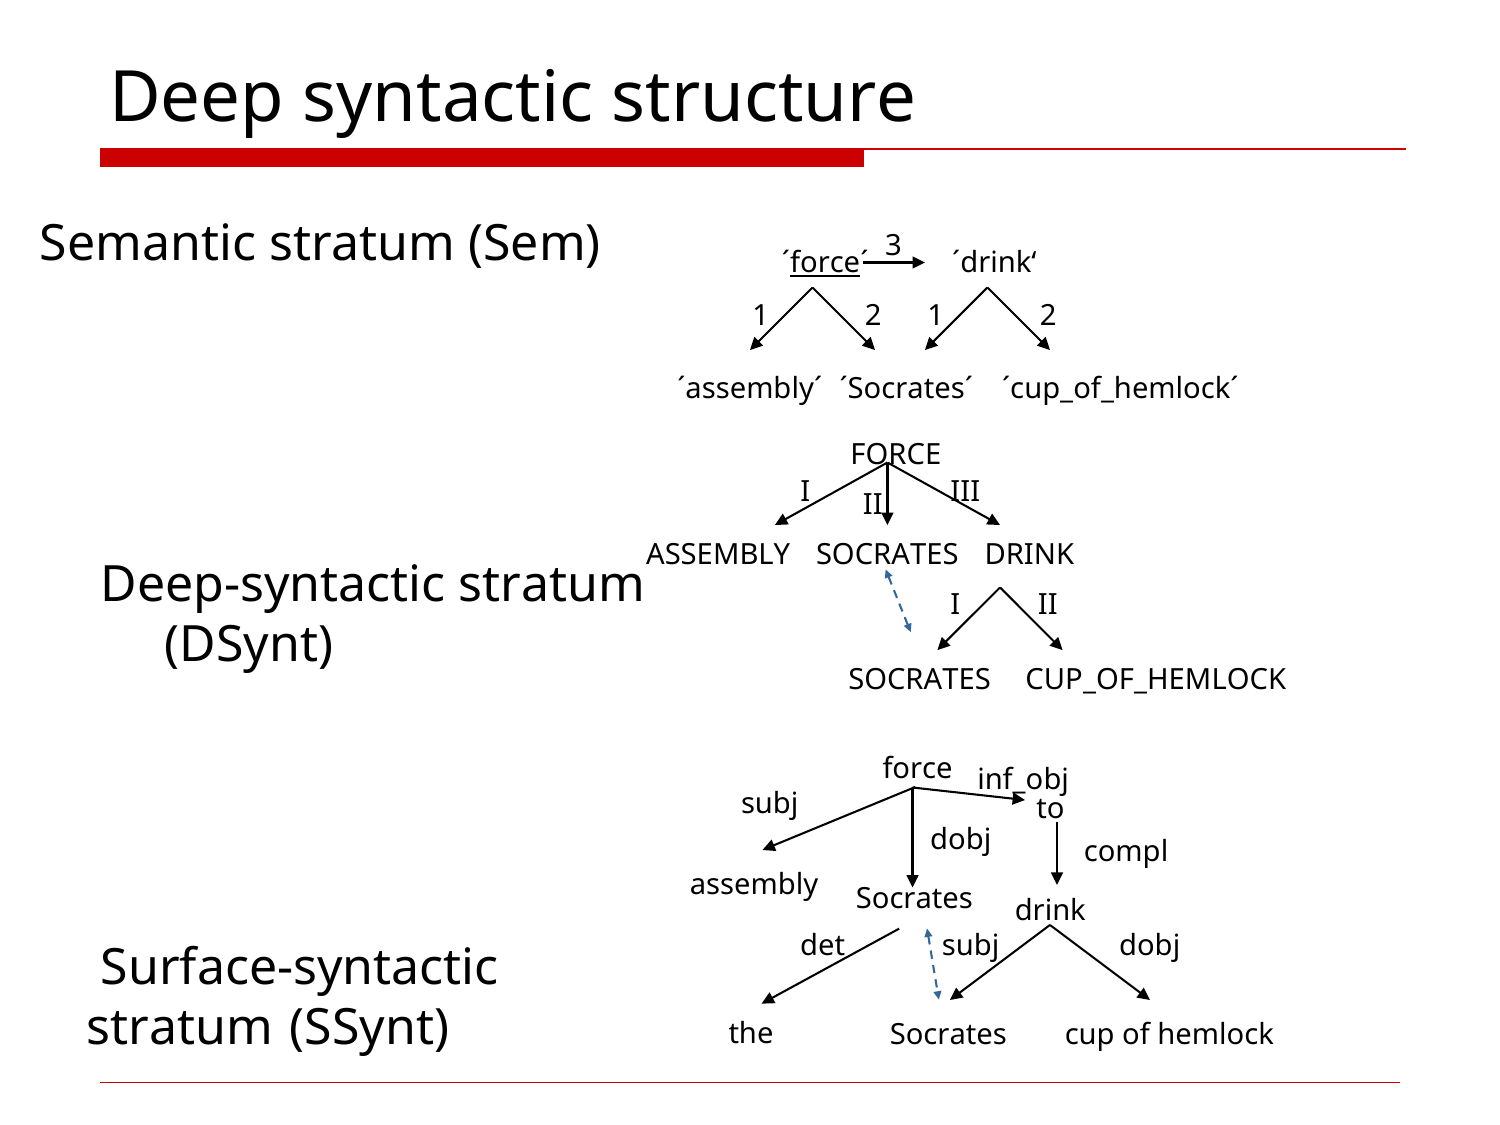

# Deep syntactic structure
Semantic stratum (Sem)
 Deep-syntactic stratum
	(DSynt)
 Surface-syntactic stratum 	(SSynt)
3
´force´
´drink‘
1
2
1
2
´assembly´
´Socrates´
´cup_of_hemlock´
FORCE
I
III
II
ASSEMBLY
SOCRATES
DRINK
I
II
SOCRATES
CUP_OF_HEMLOCK
force
inf_obj
subj
to
dobj
compl
assembly
Socrates
drink
det
subj
dobj
the
Socrates
cup of hemlock